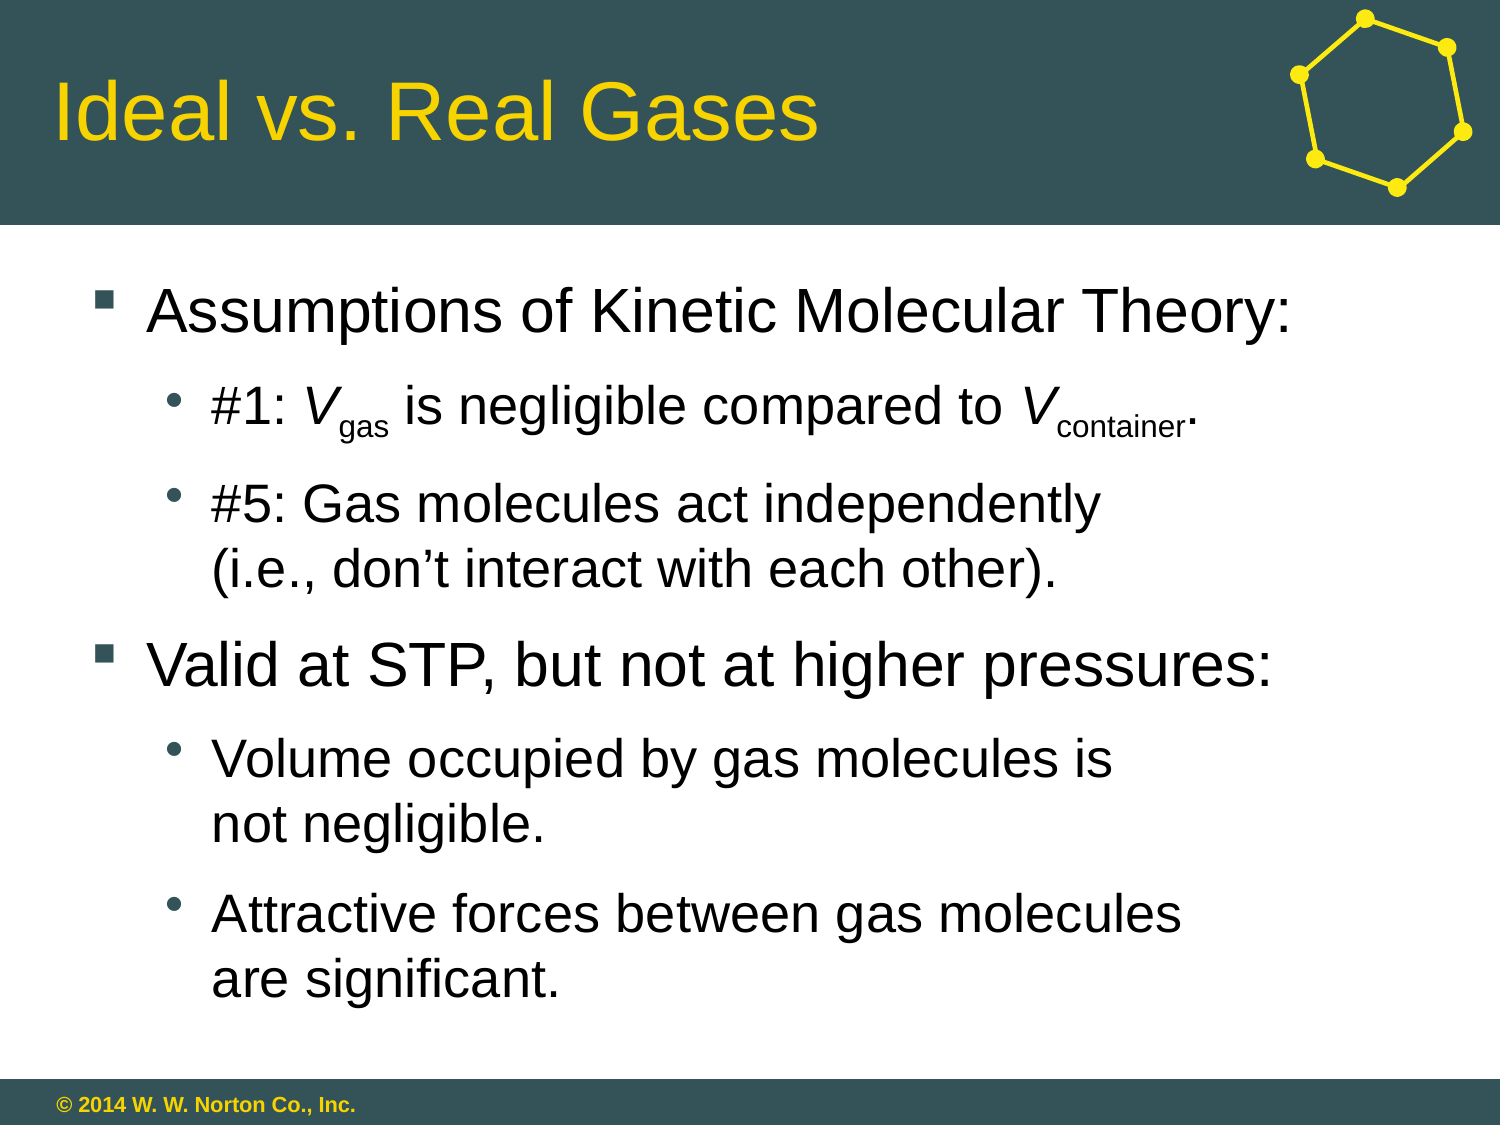

# Ideal vs. Real Gases
Assumptions of Kinetic Molecular Theory:
#1: Vgas is negligible compared to Vcontainer.
#5: Gas molecules act independently
(i.e., don’t interact with each other).
Valid at STP, but not at higher pressures:
Volume occupied by gas molecules is
not negligible.
Attractive forces between gas molecules
are significant.